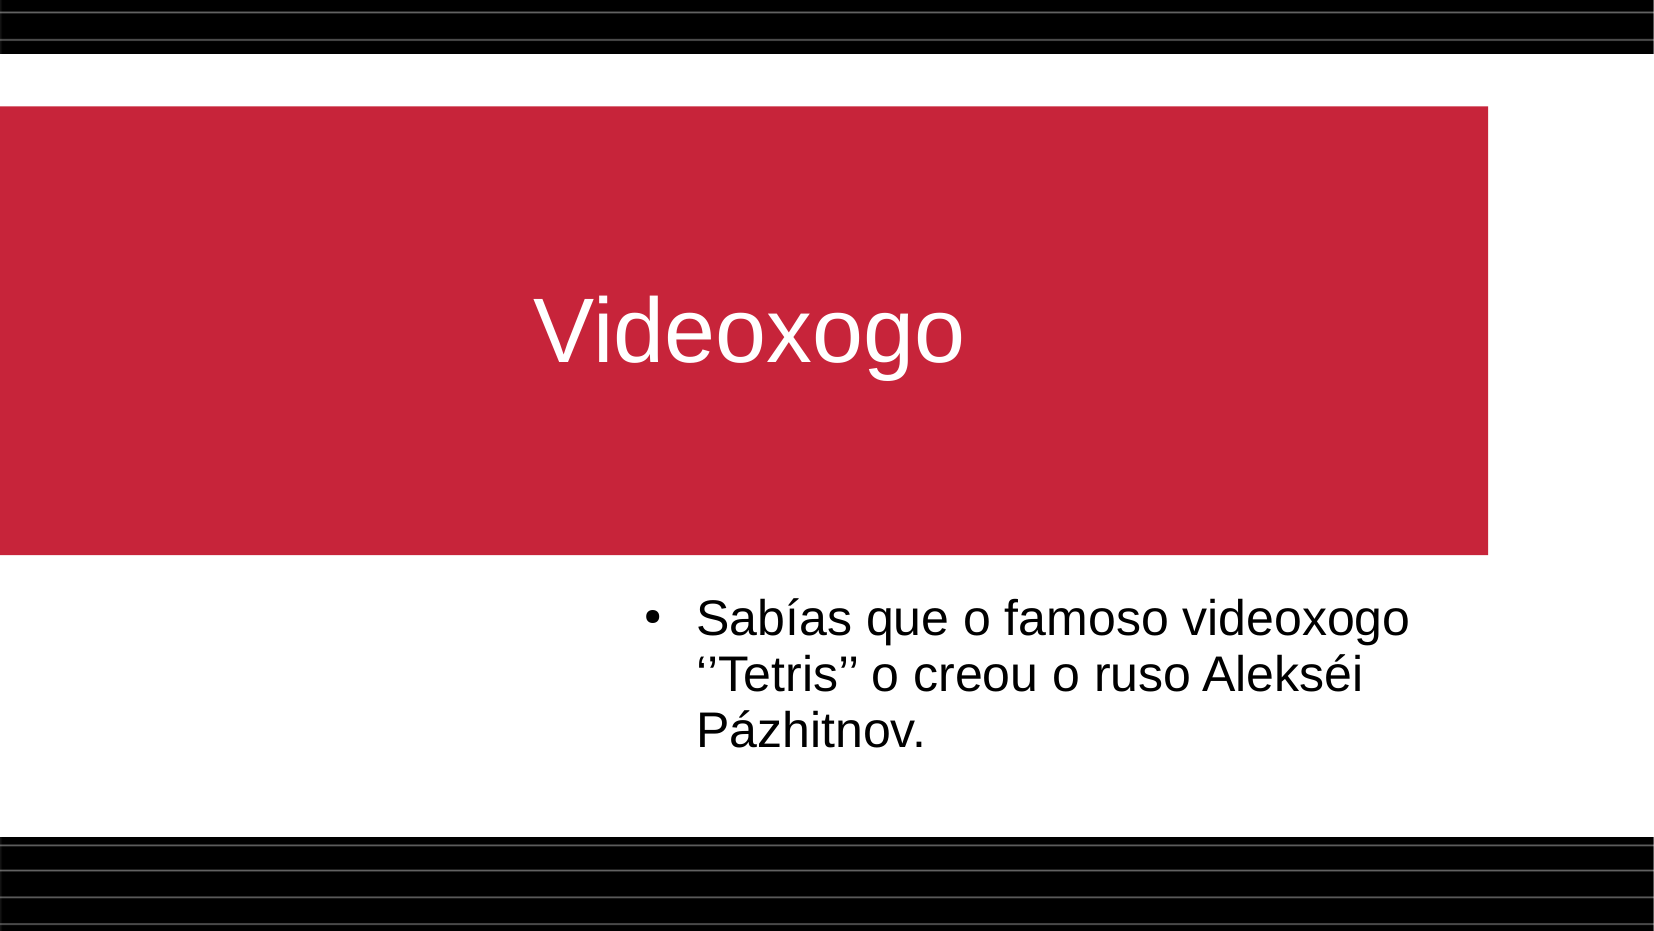

# Videoxogo
Sabías que o famoso videoxogo ‘’Tetris’’ o creou o ruso Alekséi Pázhitnov.